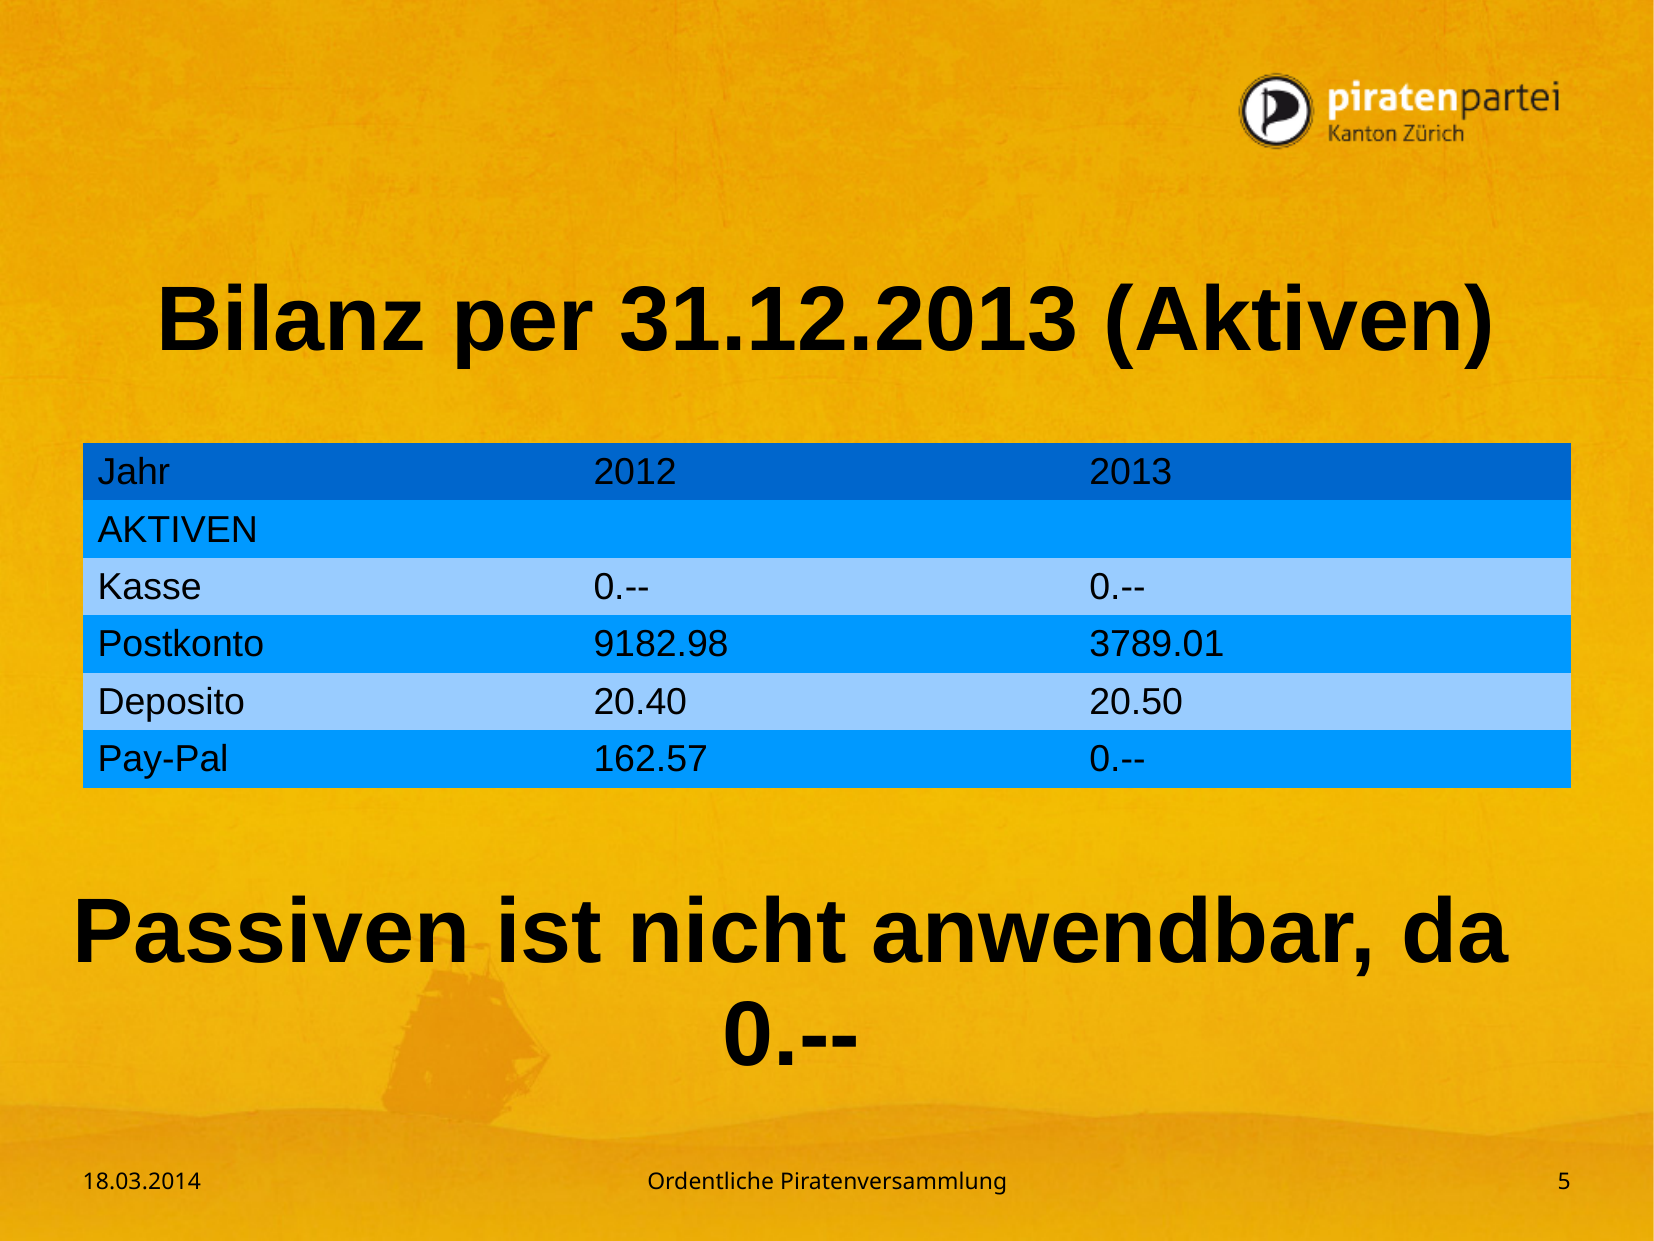

# Bilanz per 31.12.2013 (Aktiven)
| Jahr | 2012 | 2013 |
| --- | --- | --- |
| AKTIVEN | | |
| Kasse | 0.-- | 0.-- |
| Postkonto | 9182.98 | 3789.01 |
| Deposito | 20.40 | 20.50 |
| Pay-Pal | 162.57 | 0.-- |
Passiven ist nicht anwendbar, da 0.--
2010-10-21
Gründungsversammlung Piratenpartei Zürich
5